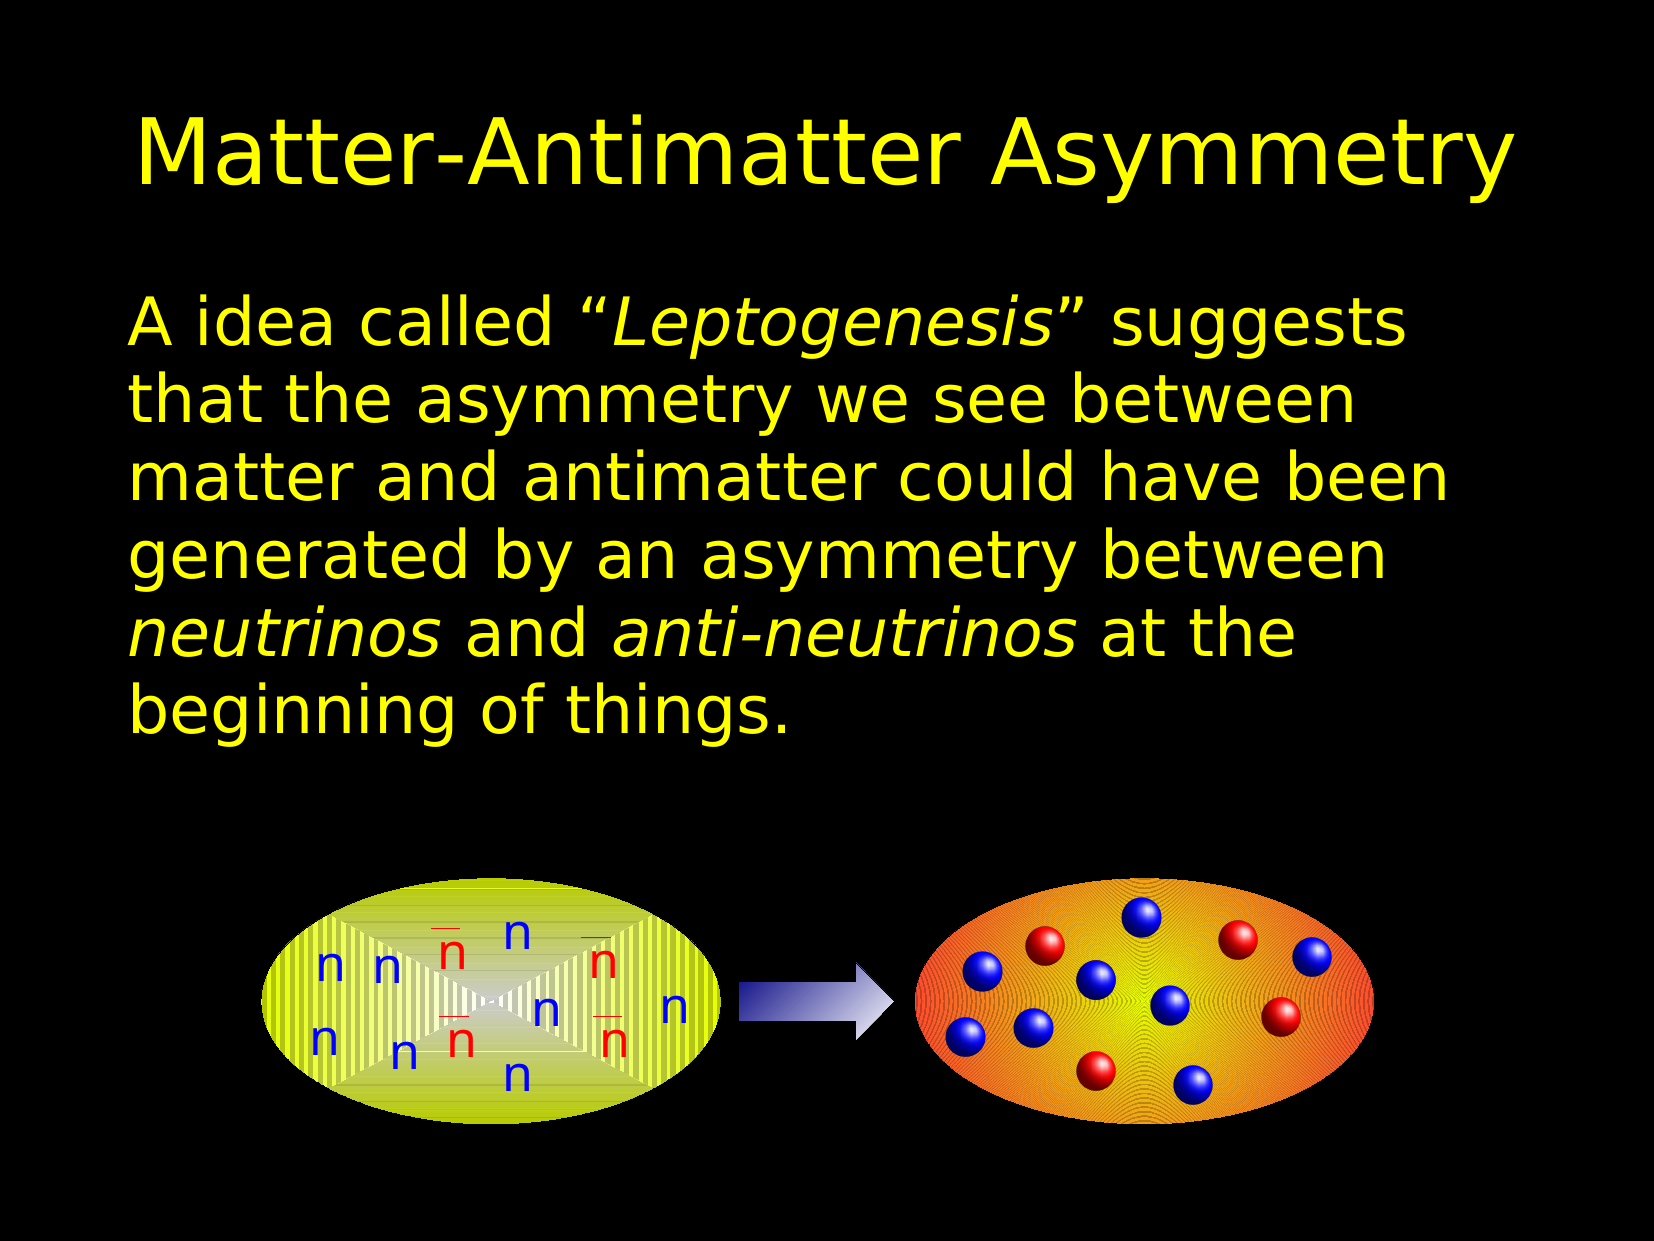

# Matter-Antimatter Asymmetry
A idea called “Leptogenesis” suggests
that the asymmetry we see between
matter and antimatter could have been
generated by an asymmetry between
neutrinos and anti-neutrinos at the
beginning of things.
n
n
n
n
n
n
n
n
n
n
n
n